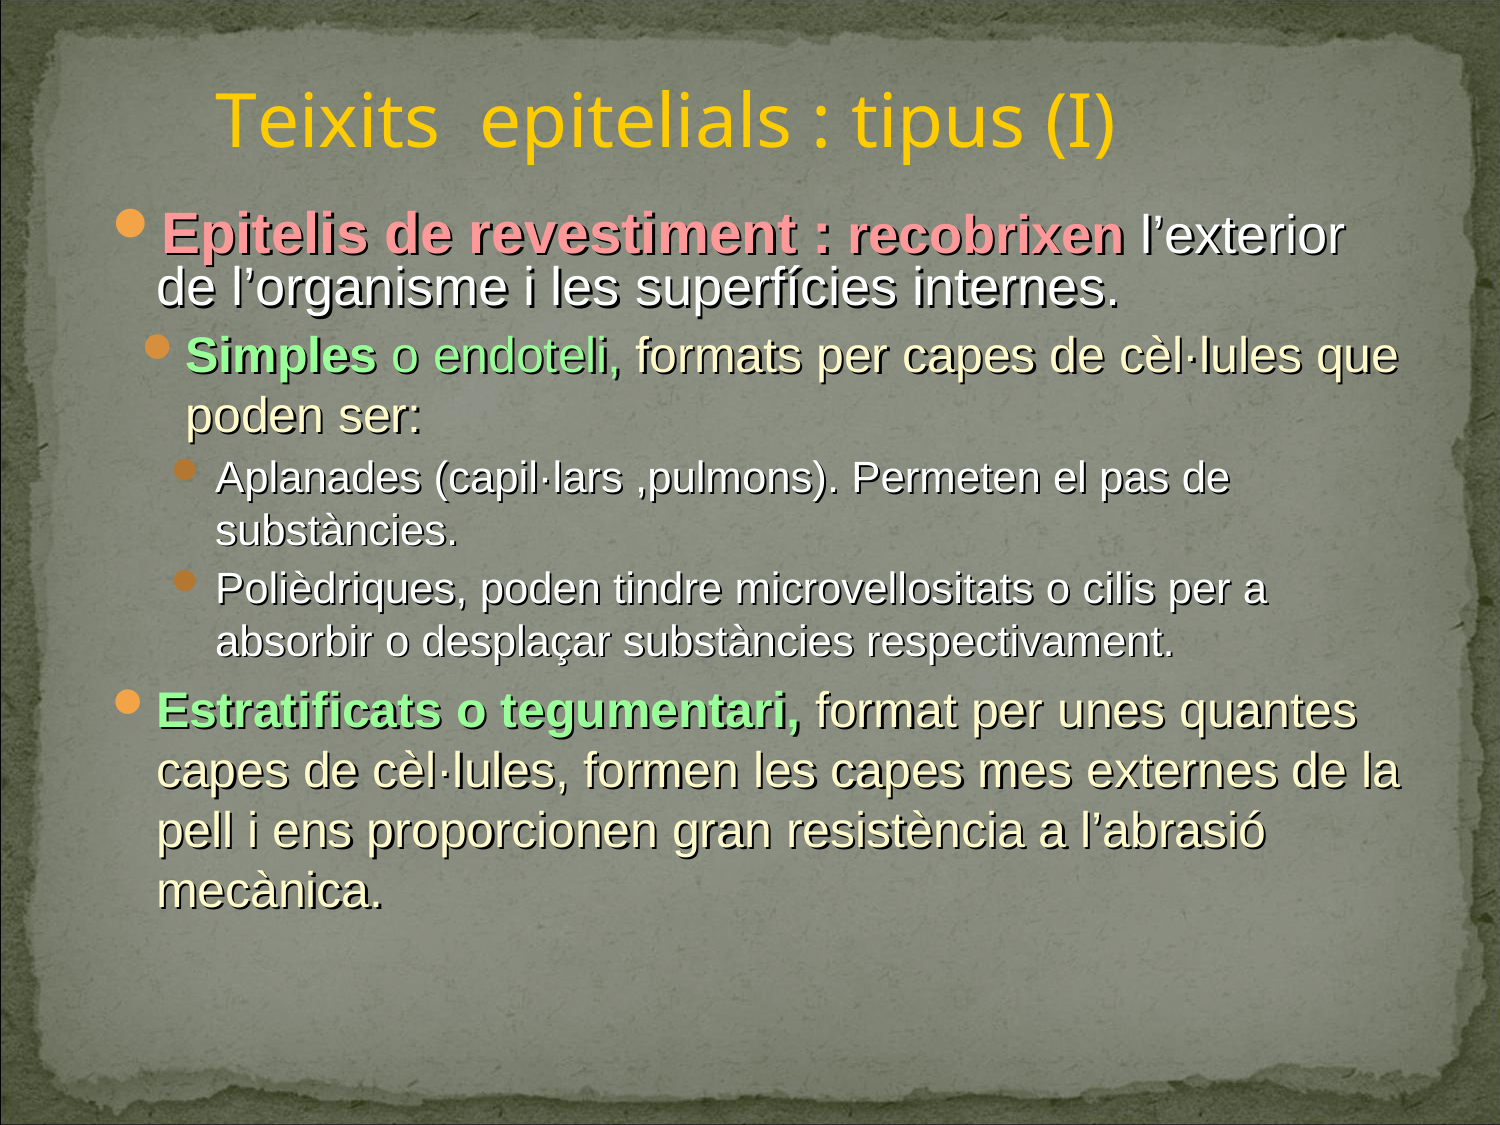

Teixits epitelials : tipus (I)
# Epitelis de revestiment : recobrixen l’exterior de l’organisme i les superfícies internes.
Simples o endoteli, formats per capes de cèl·lules que poden ser:
Aplanades (capil·lars ,pulmons). Permeten el pas de substàncies.
Polièdriques, poden tindre microvellositats o cilis per a absorbir o desplaçar substàncies respectivament.
Estratificats o tegumentari, format per unes quantes capes de cèl·lules, formen les capes mes externes de la pell i ens proporcionen gran resistència a l’abrasió mecànica.